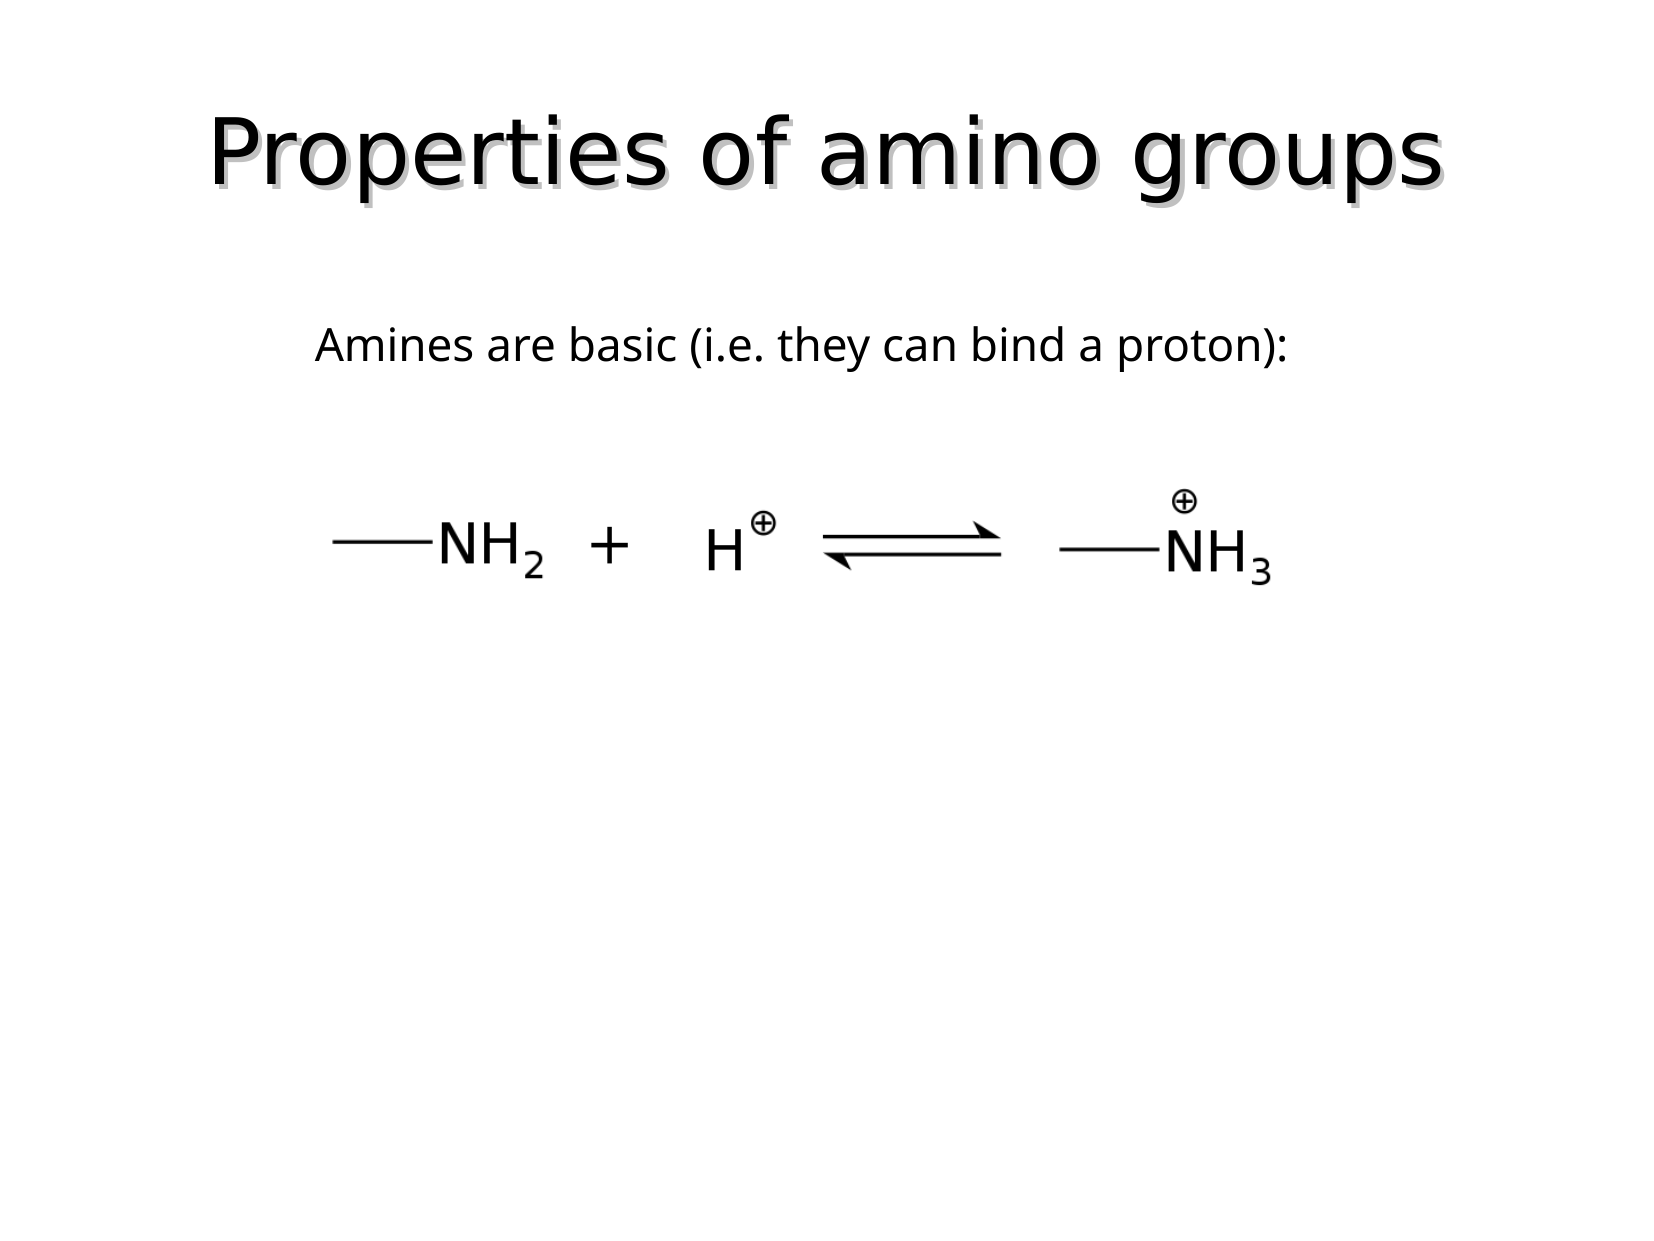

# Properties of amino groups
Amines are basic (i.e. they can bind a proton):